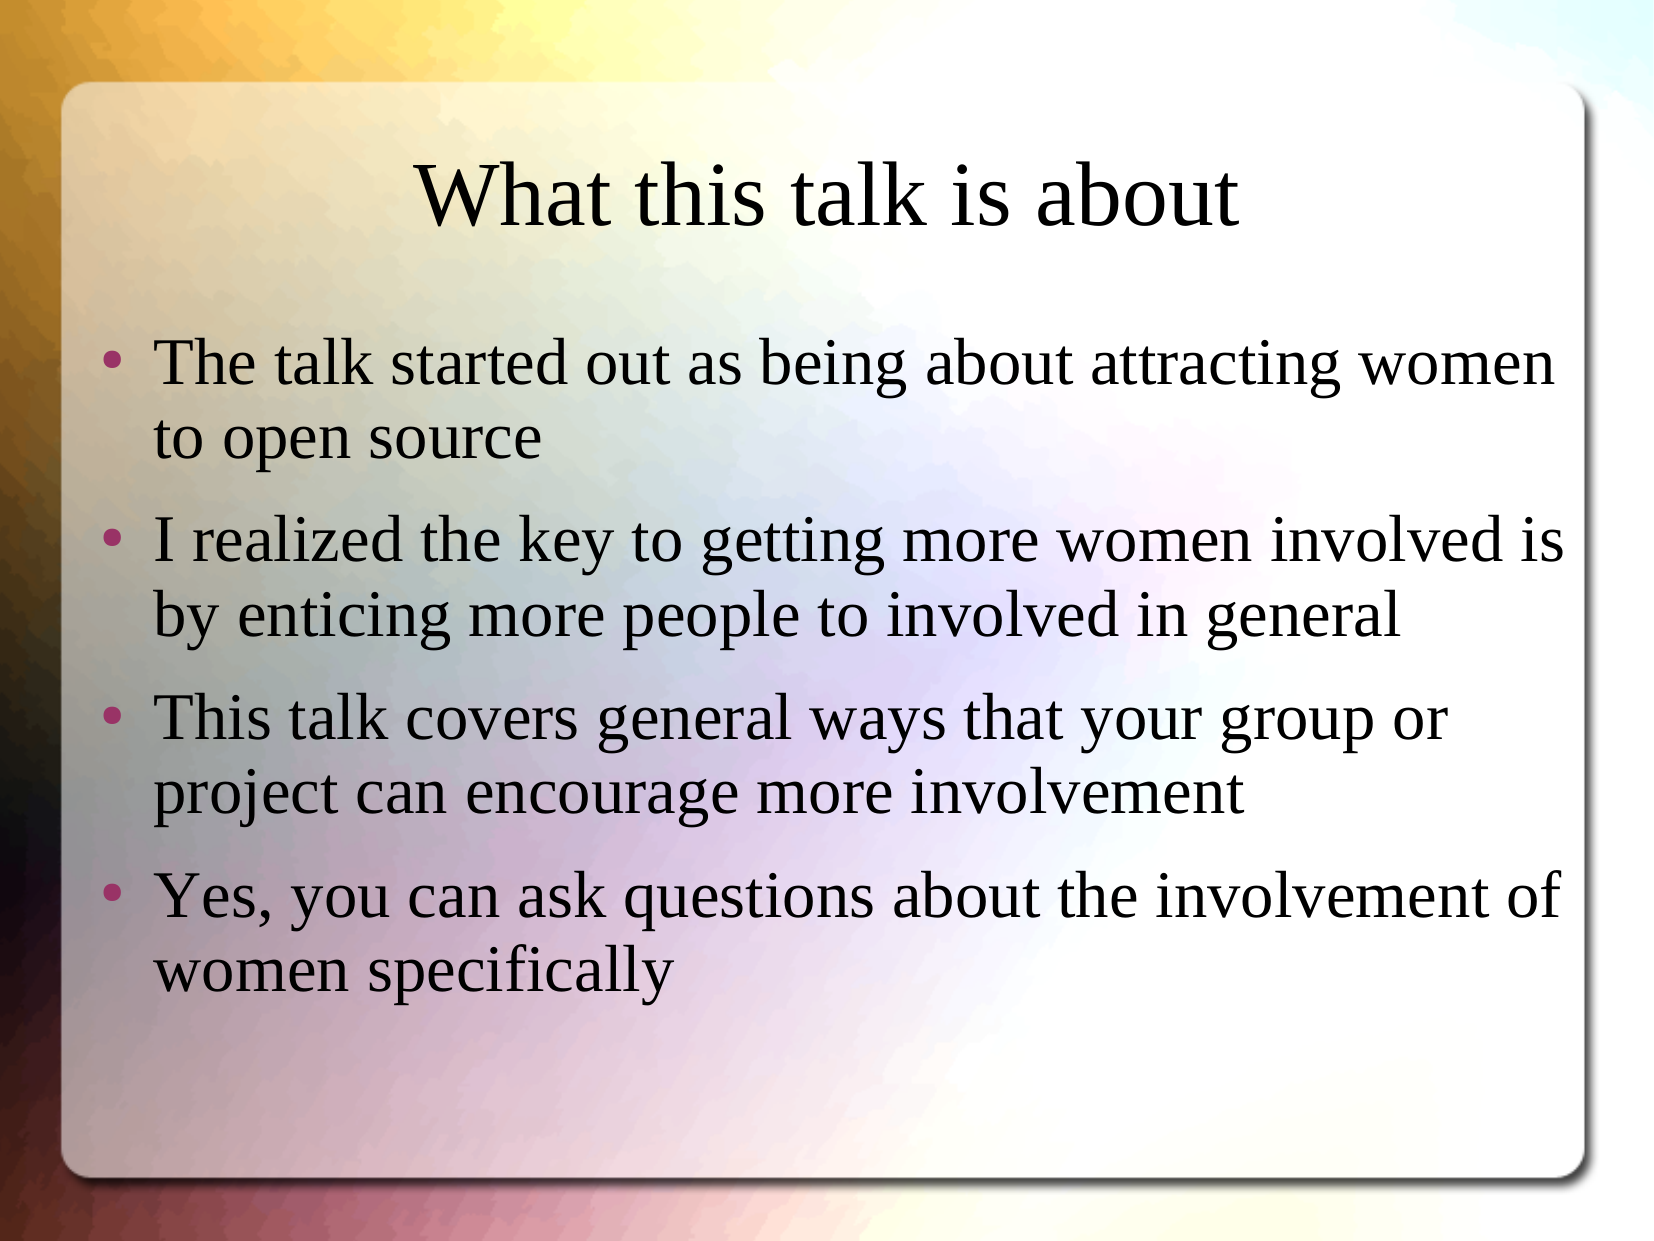

# What this talk is about
The talk started out as being about attracting women to open source
I realized the key to getting more women involved is by enticing more people to involved in general
This talk covers general ways that your group or project can encourage more involvement
Yes, you can ask questions about the involvement of women specifically